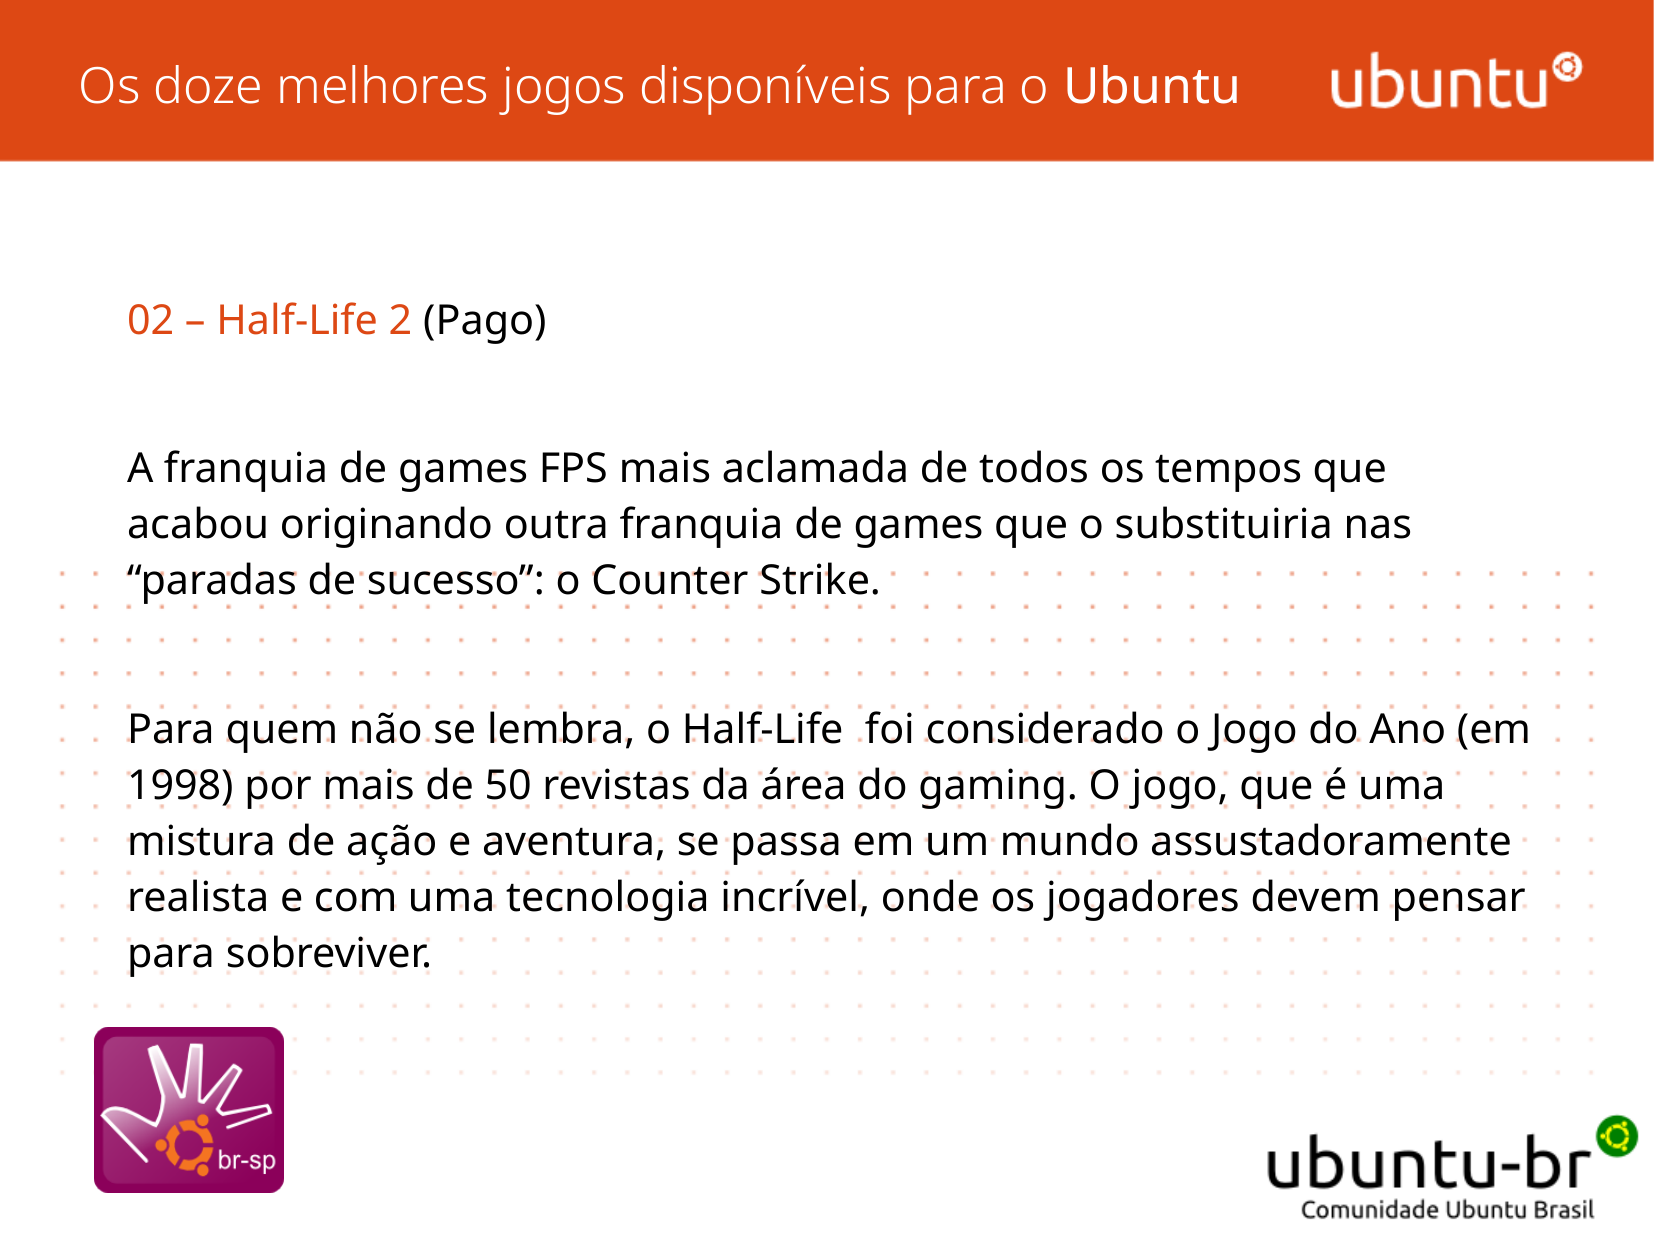

# Os doze melhores jogos disponíveis para o Ubuntu
02 – Half-Life 2 (Pago)
A franquia de games FPS mais aclamada de todos os tempos que acabou originando outra franquia de games que o substituiria nas “paradas de sucesso”: o Counter Strike.
Para quem não se lembra, o Half-Life foi considerado o Jogo do Ano (em 1998) por mais de 50 revistas da área do gaming. O jogo, que é uma mistura de ação e aventura, se passa em um mundo assustadoramente realista e com uma tecnologia incrível, onde os jogadores devem pensar para sobreviver.